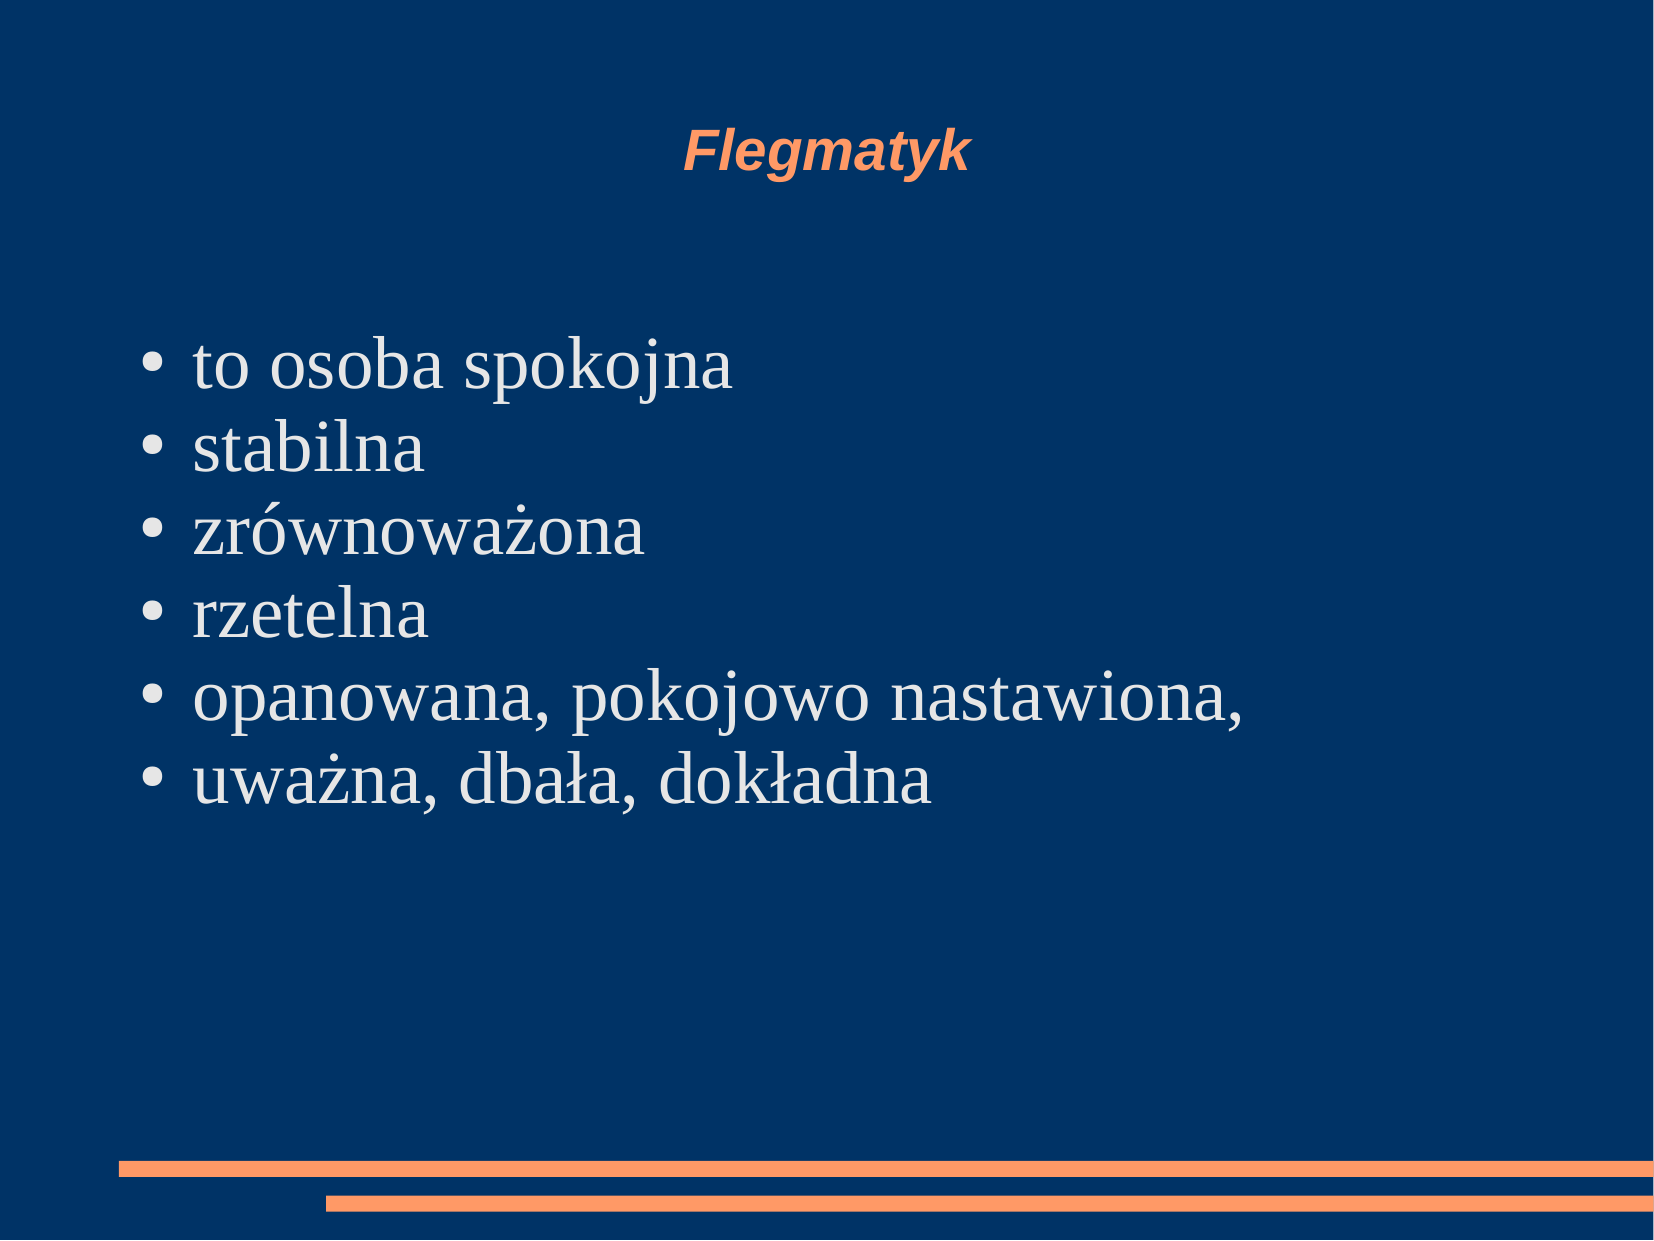

# Flegmatyk
to osoba spokojna
stabilna
zrównoważona
rzetelna
opanowana, pokojowo nastawiona,
uważna, dbała, dokładna